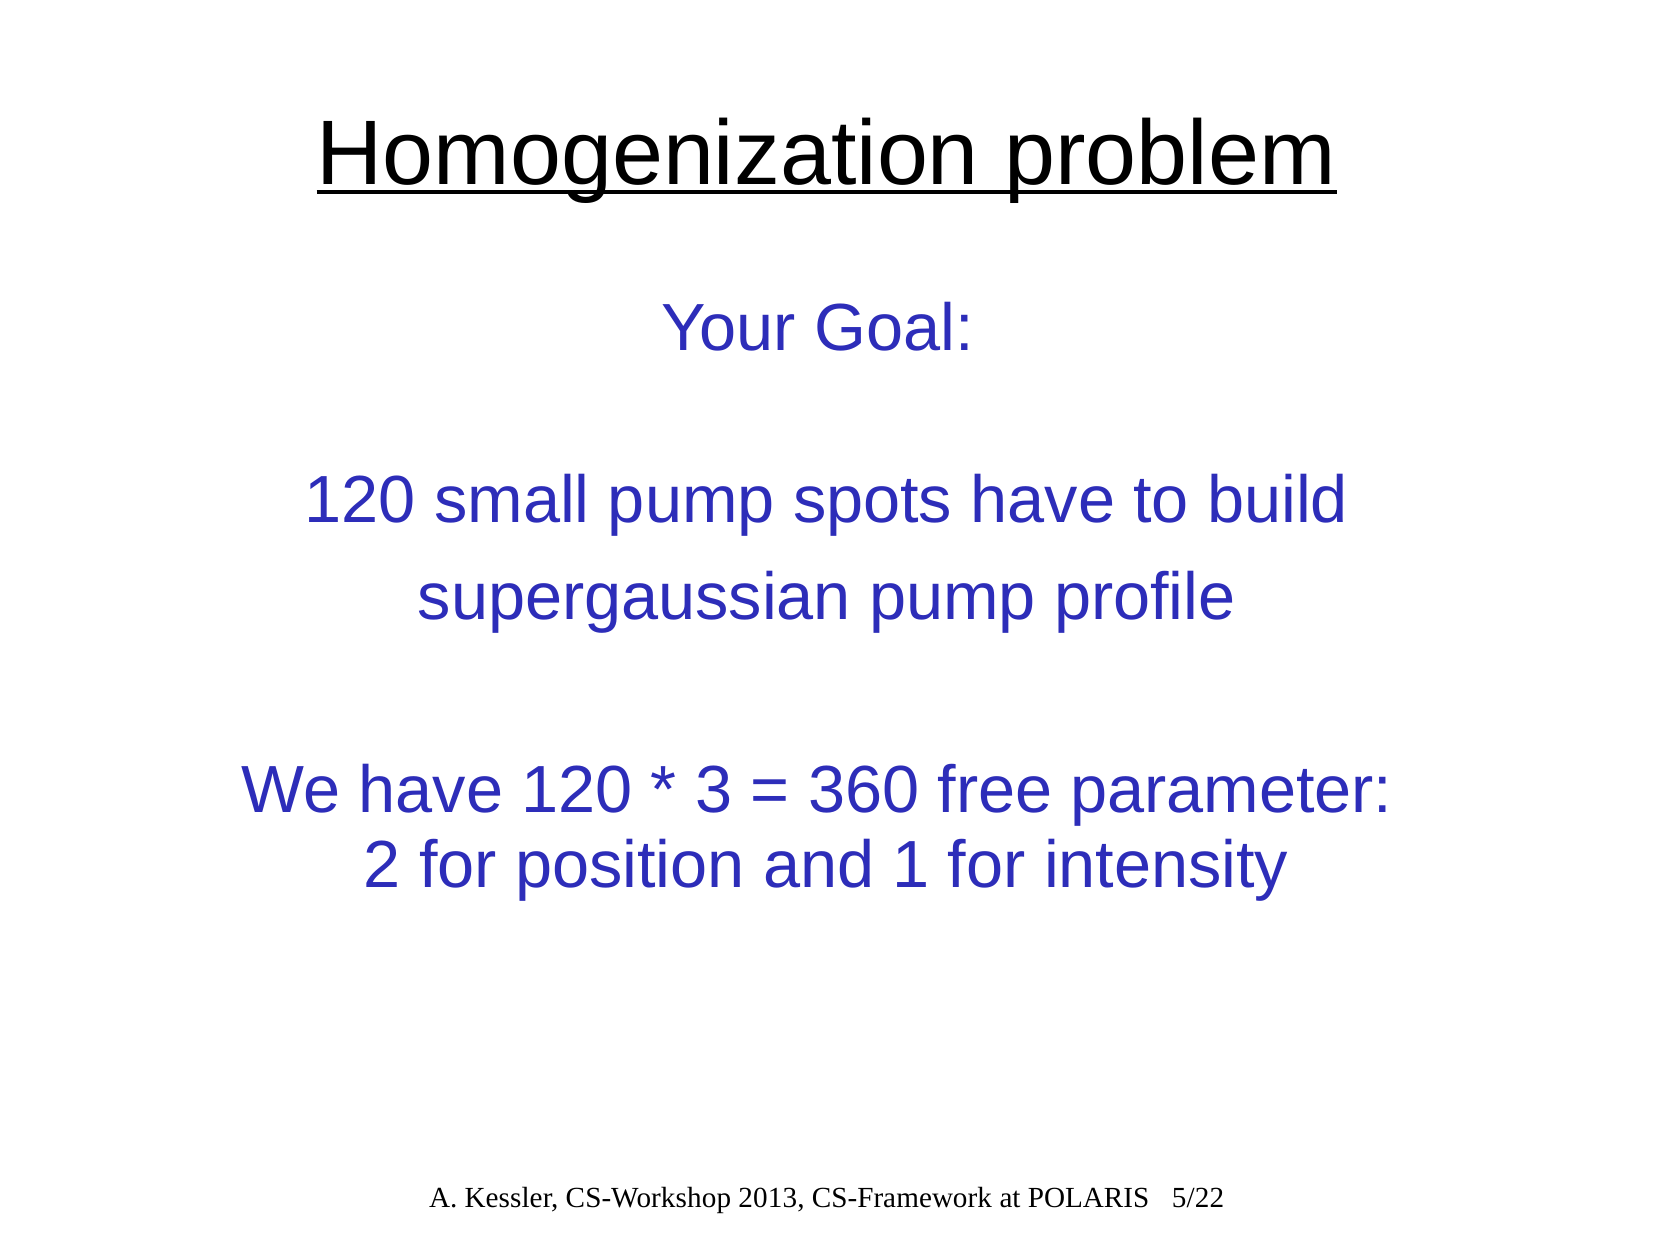

# Homogenization problem
Your Goal:
120 small pump spots have to build
supergaussian pump profile
We have 120 * 3 = 360 free parameter:
2 for position and 1 for intensity
A. Kessler, CS-Workshop 2013, CS-Framework at POLARIS